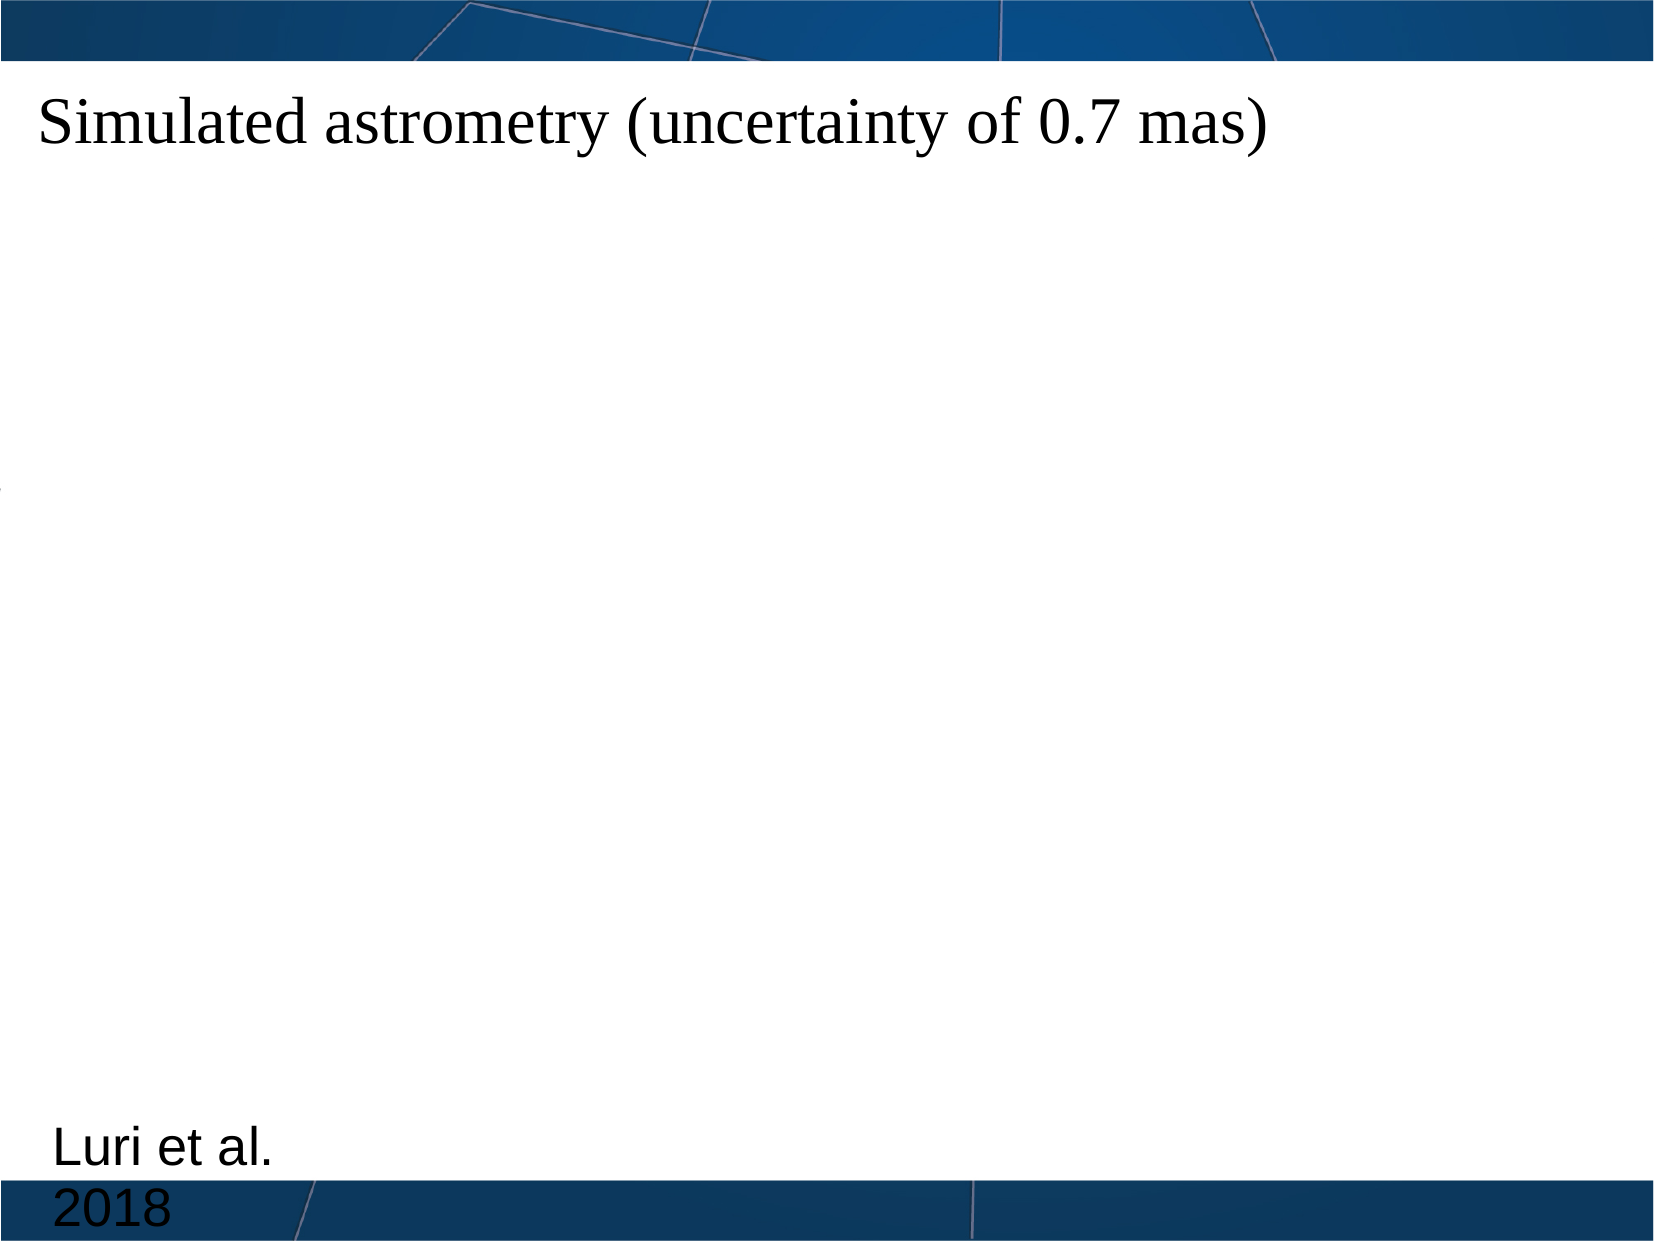

# Simulated astrometry (uncertainty of 0.7 mas)
Luri et al. 2018